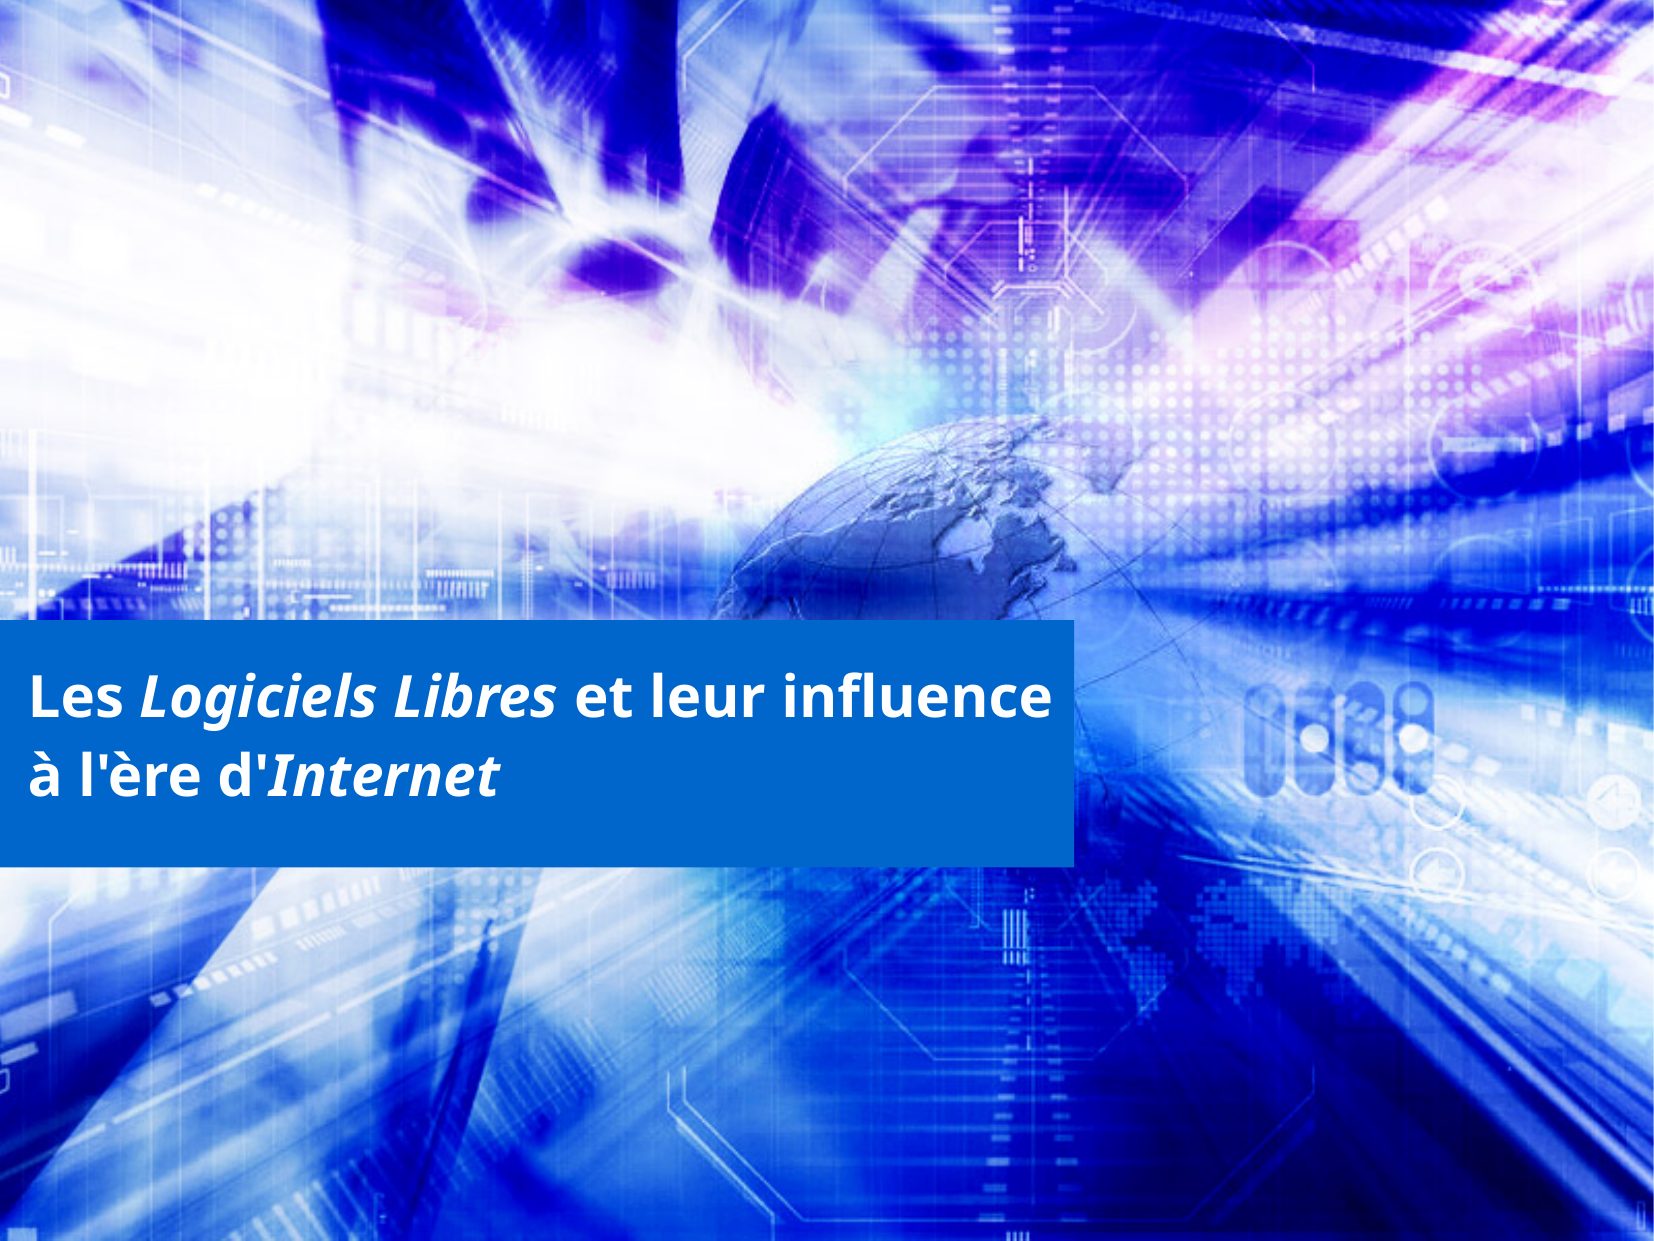

# Les Logiciels Libres et leur influence à l'ère d'Internet